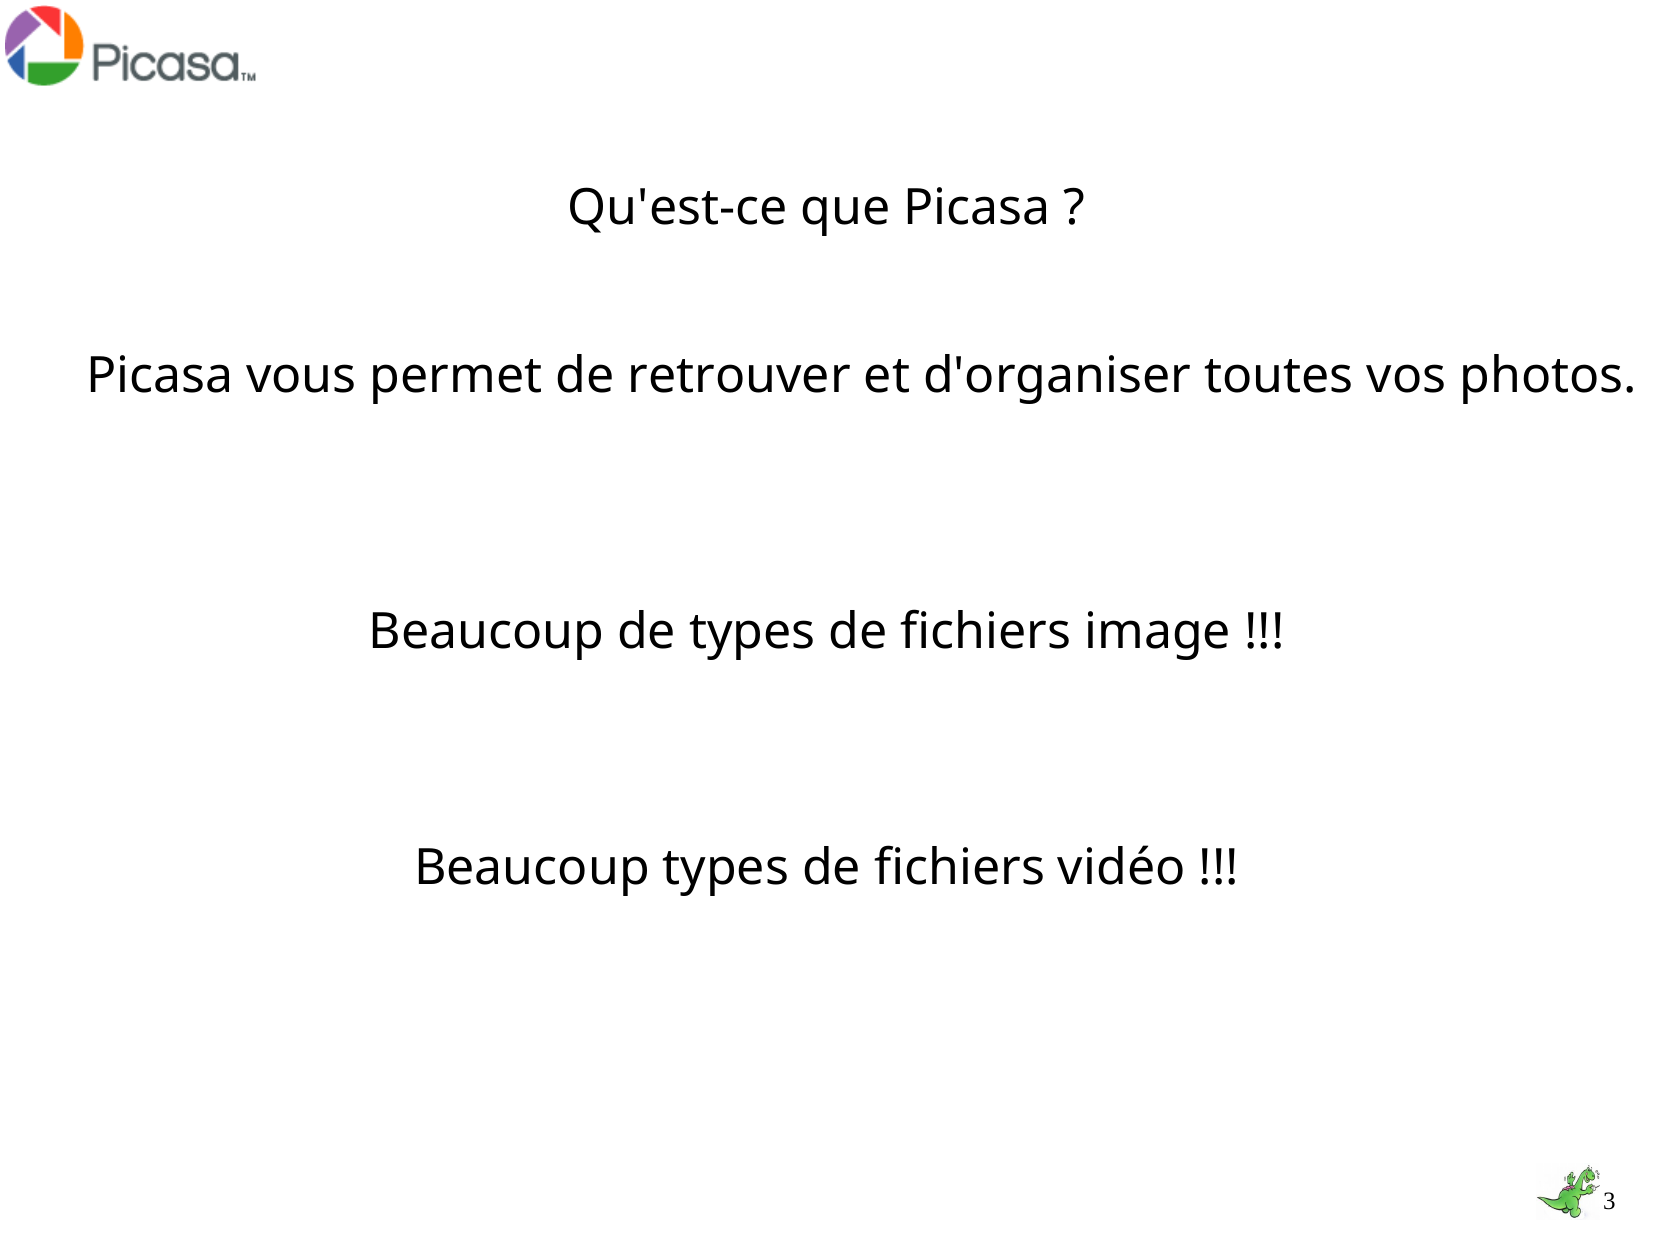

Qu'est-ce que Picasa ?
Picasa vous permet de retrouver et d'organiser toutes vos photos.
Beaucoup de types de fichiers image !!!
Beaucoup types de fichiers vidéo !!!
3